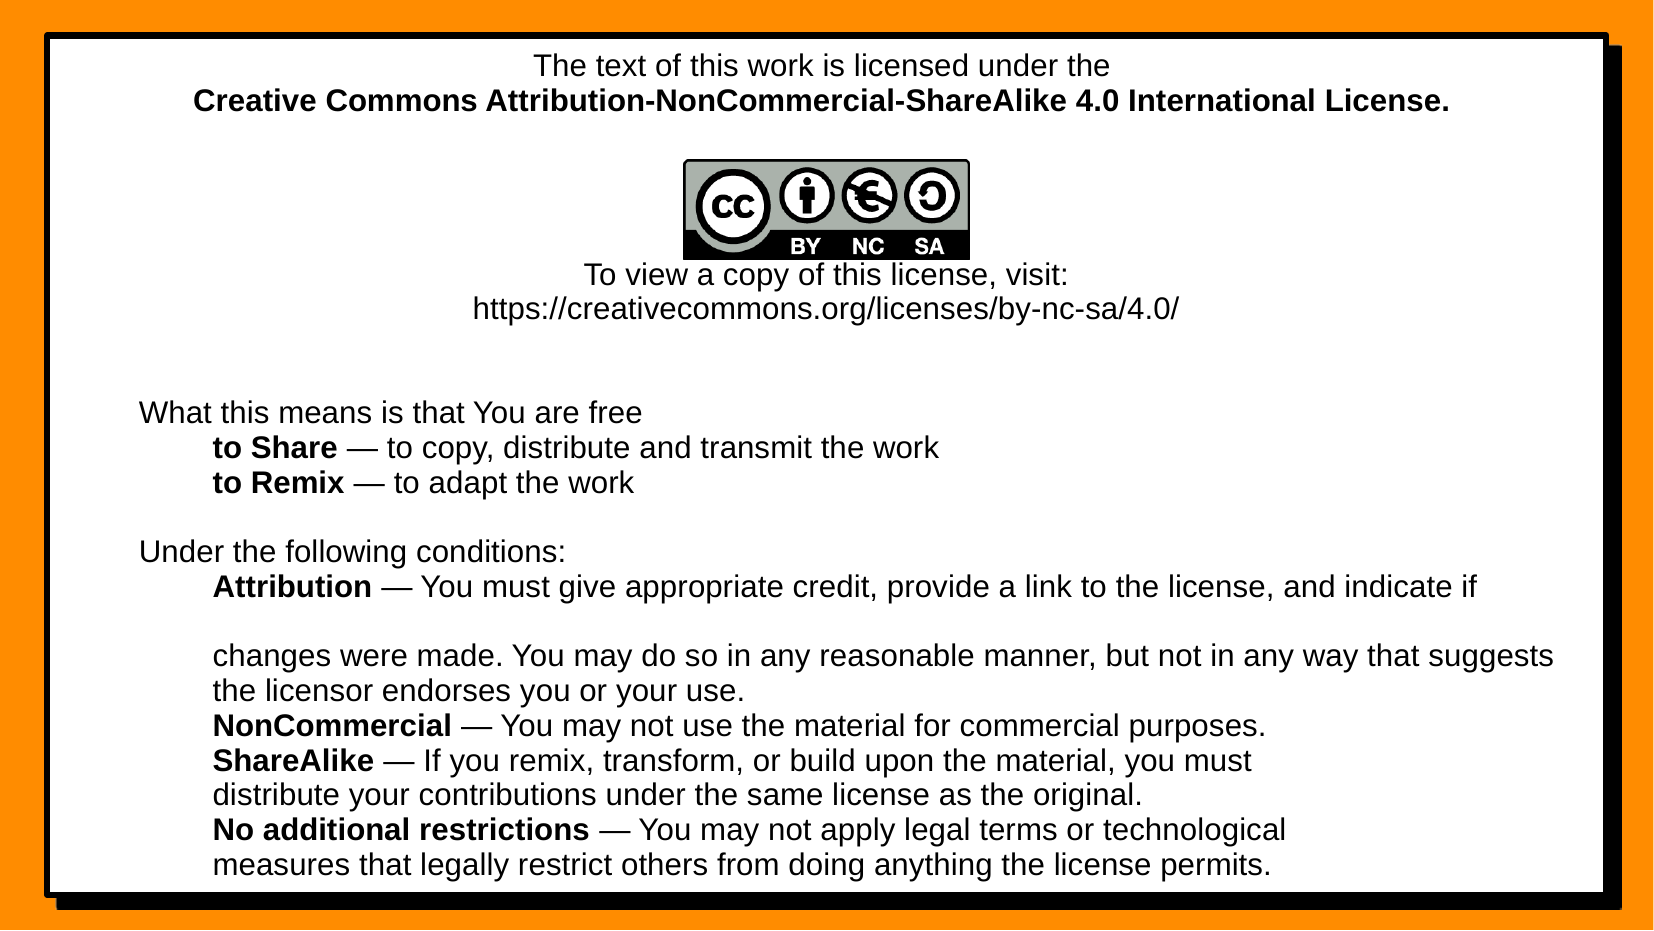

The text of this work is licensed under the
Creative Commons Attribution-NonCommercial-ShareAlike 4.0 International License.
To view a copy of this license, visit:
https://creativecommons.org/licenses/by-nc-sa/4.0/
	What this means is that You are free
		to Share — to copy, distribute and transmit the work
		to Remix — to adapt the work
	Under the following conditions:
		Attribution — You must give appropriate credit, provide a link to the license, and indicate if
		changes were made. You may do so in any reasonable manner, but not in any way that suggests
		the licensor endorses you or your use.
		NonCommercial — You may not use the material for commercial purposes.
		ShareAlike — If you remix, transform, or build upon the material, you must
		distribute your contributions under the same license as the original.
		No additional restrictions — You may not apply legal terms or technological
		measures that legally restrict others from doing anything the license permits.